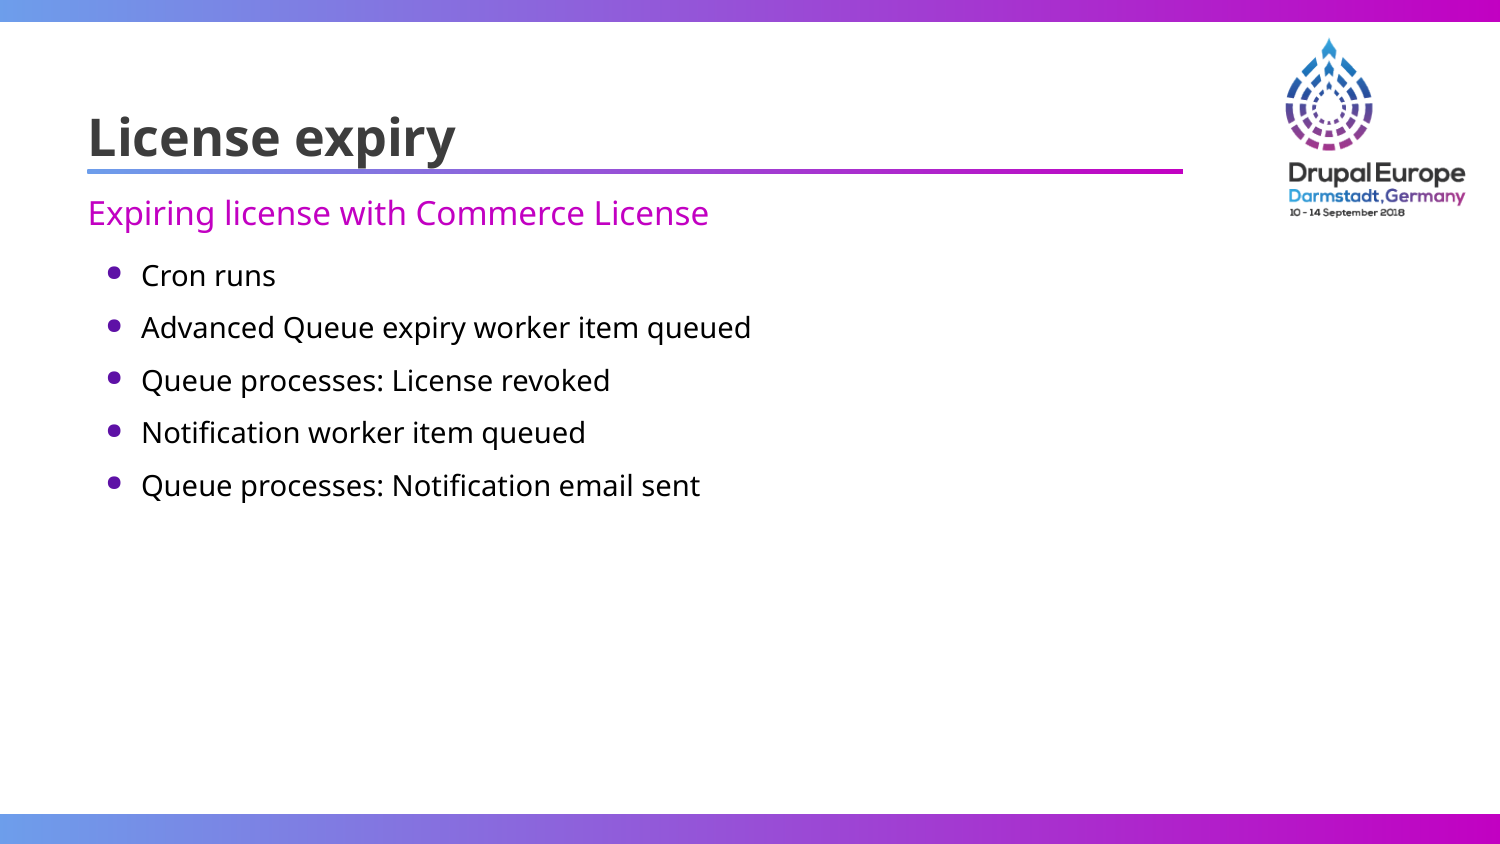

License expiry
Expiring license with Commerce License
Cron runs
Advanced Queue expiry worker item queued
Queue processes: License revoked
Notification worker item queued
Queue processes: Notification email sent